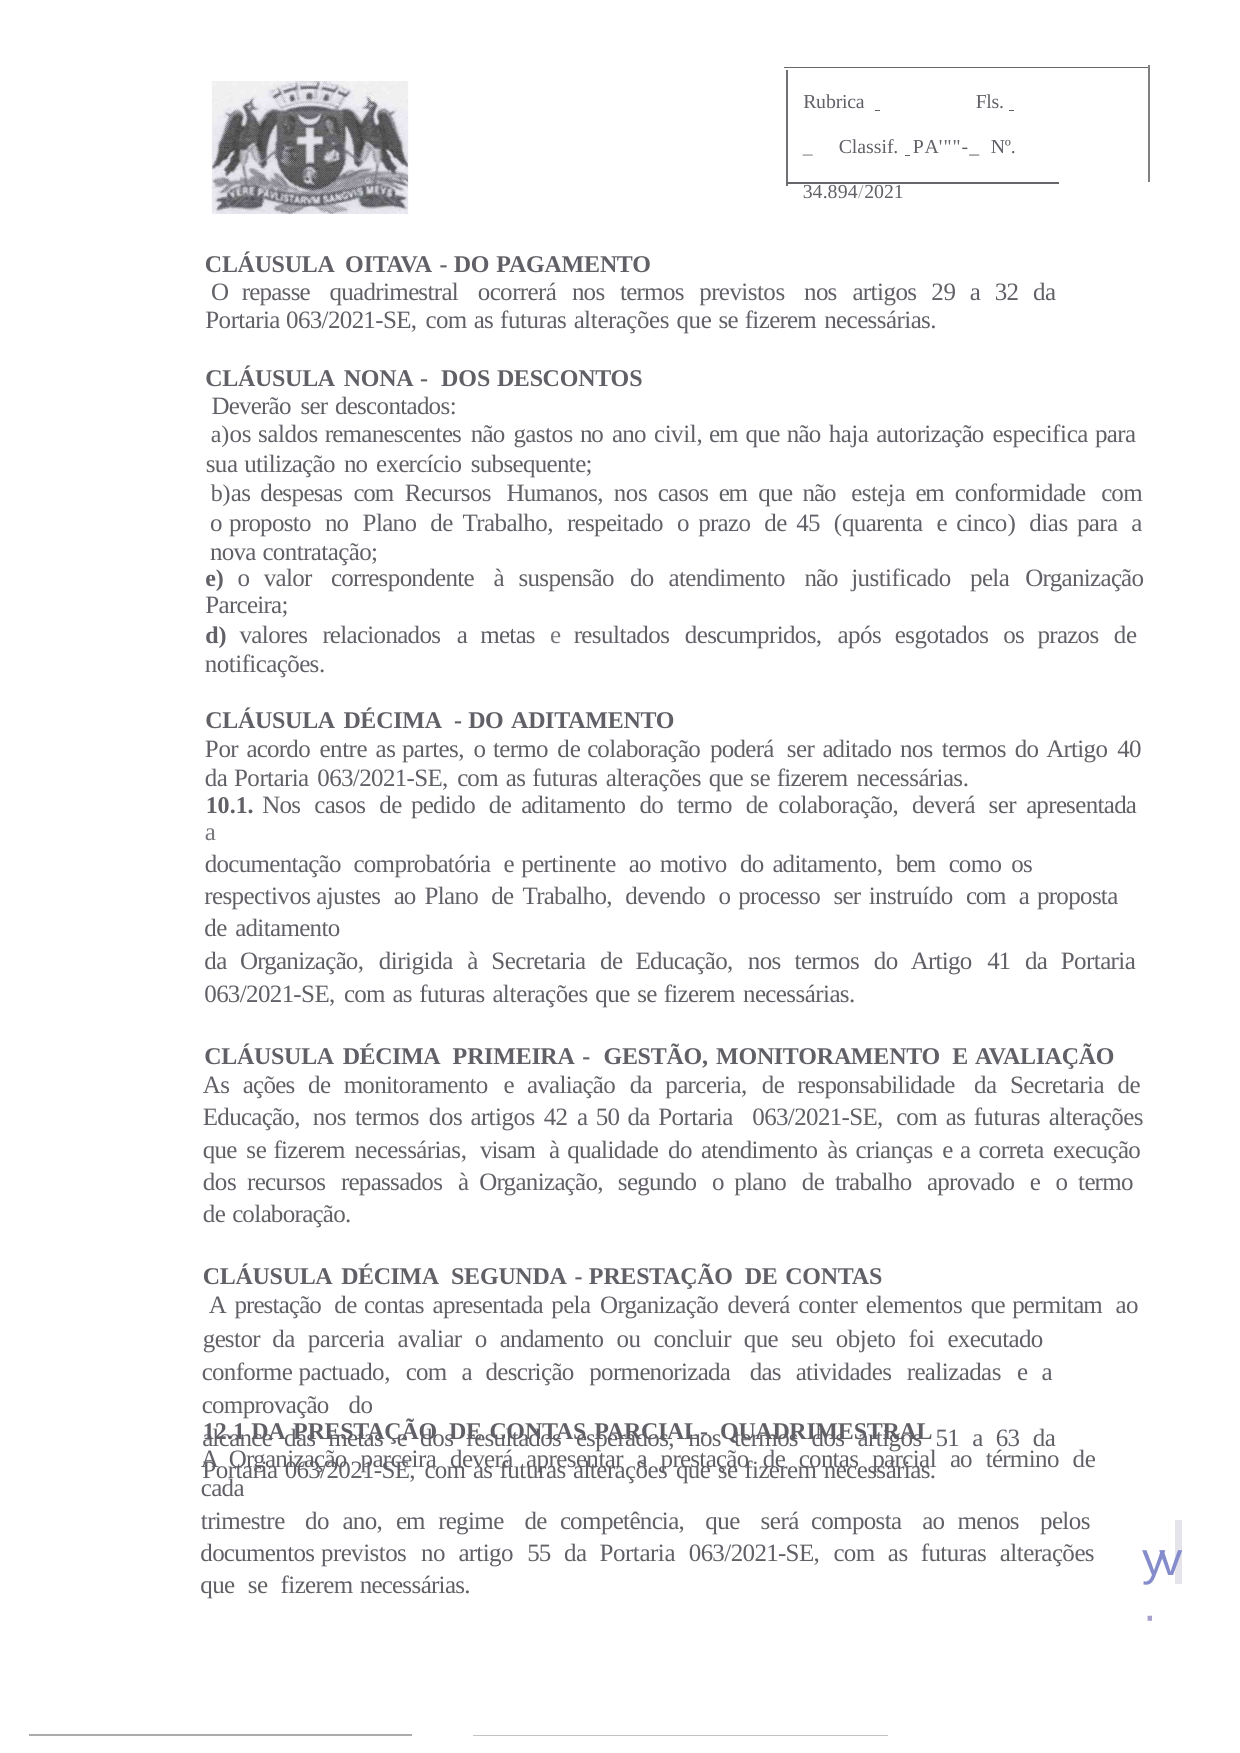

Rubrica 		 Fls. 	_ Classif. 	PA'""-_ Nº. 34.894/2021
CLÁUSULA OITAVA - DO PAGAMENTO
O repasse quadrimestral ocorrerá nos termos previstos nos artigos 29 a 32 da Portaria 063/2021-SE, com as futuras alterações que se fizerem necessárias.
CLÁUSULA NONA - DOS DESCONTOS
Deverão ser descontados:
os saldos remanescentes não gastos no ano civil, em que não haja autorização especifica para
sua utilização no exercício subsequente;
as despesas com Recursos Humanos, nos casos em que não esteja em conformidade com o proposto no Plano de Trabalho, respeitado o prazo de 45 (quarenta e cinco) dias para a nova contratação;
e) o valor correspondente à suspensão do atendimento não justificado pela Organização
Parceira;
d) valores relacionados a metas e resultados descumpridos, após esgotados os prazos de notificações.
CLÁUSULA DÉCIMA - DO ADITAMENTO
Por acordo entre as partes, o termo de colaboração poderá ser aditado nos termos do Artigo 40 da Portaria 063/2021-SE, com as futuras alterações que se fizerem necessárias.
10.1. Nos casos de pedido de aditamento do termo de colaboração, deverá ser apresentada a
documentação comprobatória e pertinente ao motivo do aditamento, bem como os respectivos ajustes ao Plano de Trabalho, devendo o processo ser instruído com a proposta de aditamento
da Organização, dirigida à Secretaria de Educação, nos termos do Artigo 41 da Portaria 063/2021-SE, com as futuras alterações que se fizerem necessárias.
CLÁUSULA DÉCIMA PRIMEIRA - GESTÃO, MONITORAMENTO E AVALIAÇÃO
As ações de monitoramento e avaliação da parceria, de responsabilidade da Secretaria de
Educação, nos termos dos artigos 42 a 50 da Portaria 063/2021-SE, com as futuras alterações que se fizerem necessárias, visam à qualidade do atendimento às crianças e a correta execução dos recursos repassados à Organização, segundo o plano de trabalho aprovado e o termo de colaboração.
CLÁUSULA DÉCIMA SEGUNDA - PRESTAÇÃO DE CONTAS
A prestação de contas apresentada pela Organização deverá conter elementos que permitam ao
gestor da parceria avaliar o andamento ou concluir que seu objeto foi executado conforme pactuado, com a descrição pormenorizada das atividades realizadas e a comprovação do
alcance das metas e dos resultados esperados, nos termos dos artigos 51 a 63 da Portaria 063/2021-SE, com as futuras alterações que se fizerem necessárias.
12.1 DA PRESTAÇÃO DE CONTAS PARCIAL- QUADRIMESTRAL
A Organização parceira deverá apresentar a prestação de contas parcial ao término de cada
trimestre do ano, em regime de competência, que será composta ao menos pelos documentos previstos no artigo 55 da Portaria 063/2021-SE, com as futuras alterações que se fizerem necessárias.
yv ·